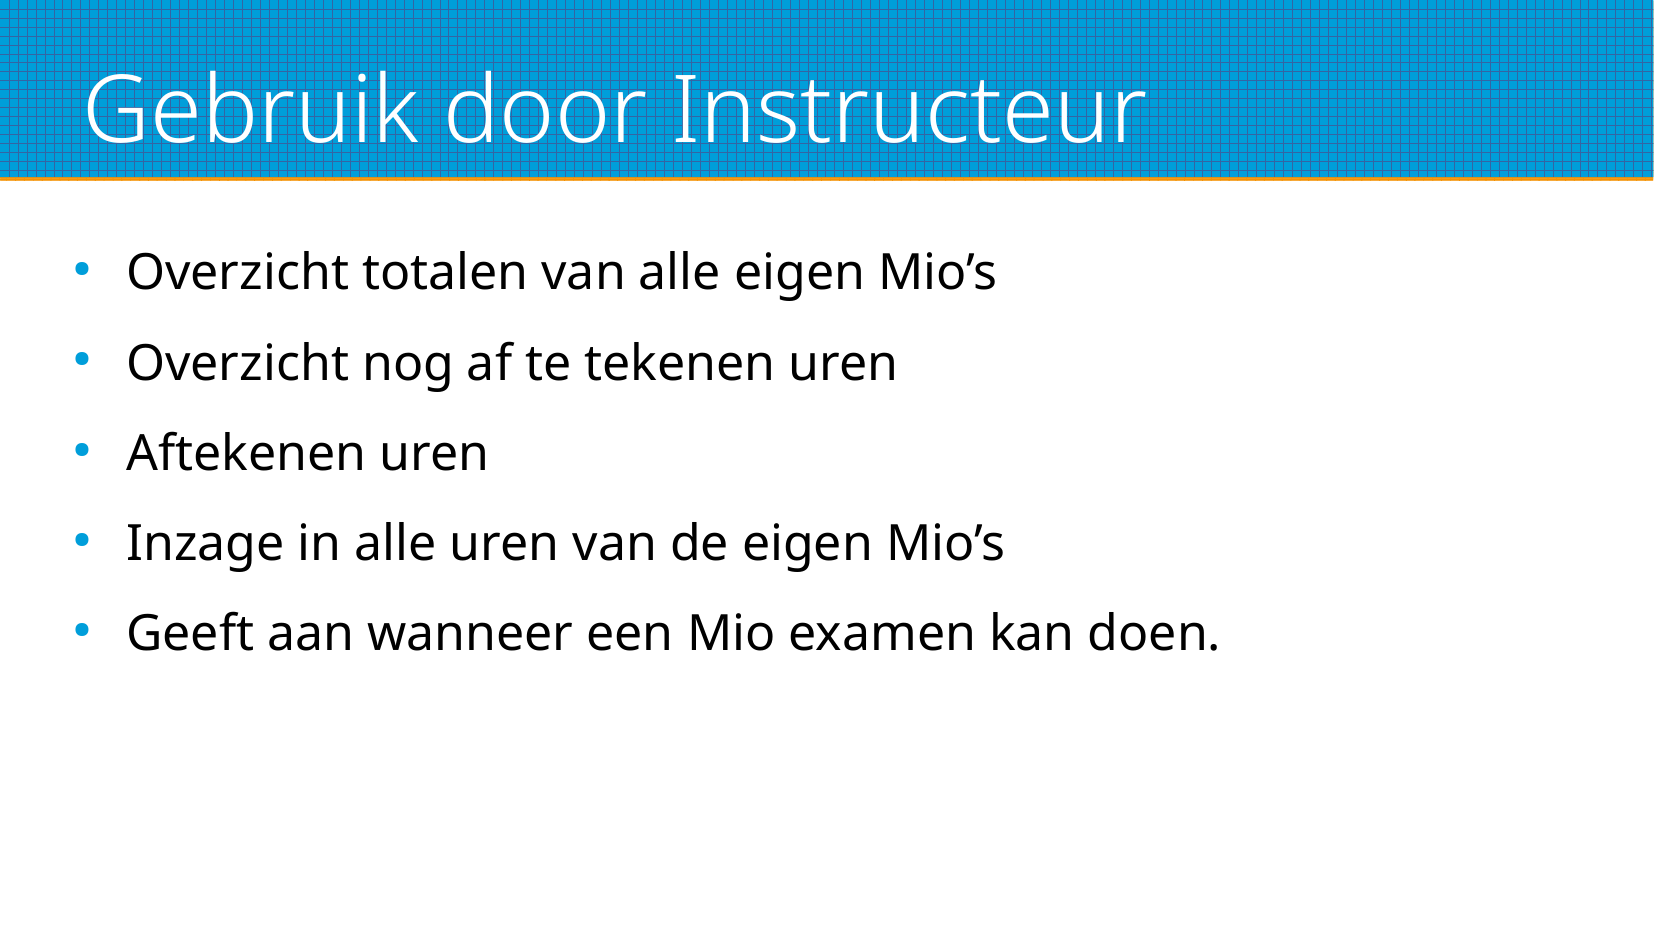

# Gebruik door Instructeur
Overzicht totalen van alle eigen Mio’s
Overzicht nog af te tekenen uren
Aftekenen uren
Inzage in alle uren van de eigen Mio’s
Geeft aan wanneer een Mio examen kan doen.